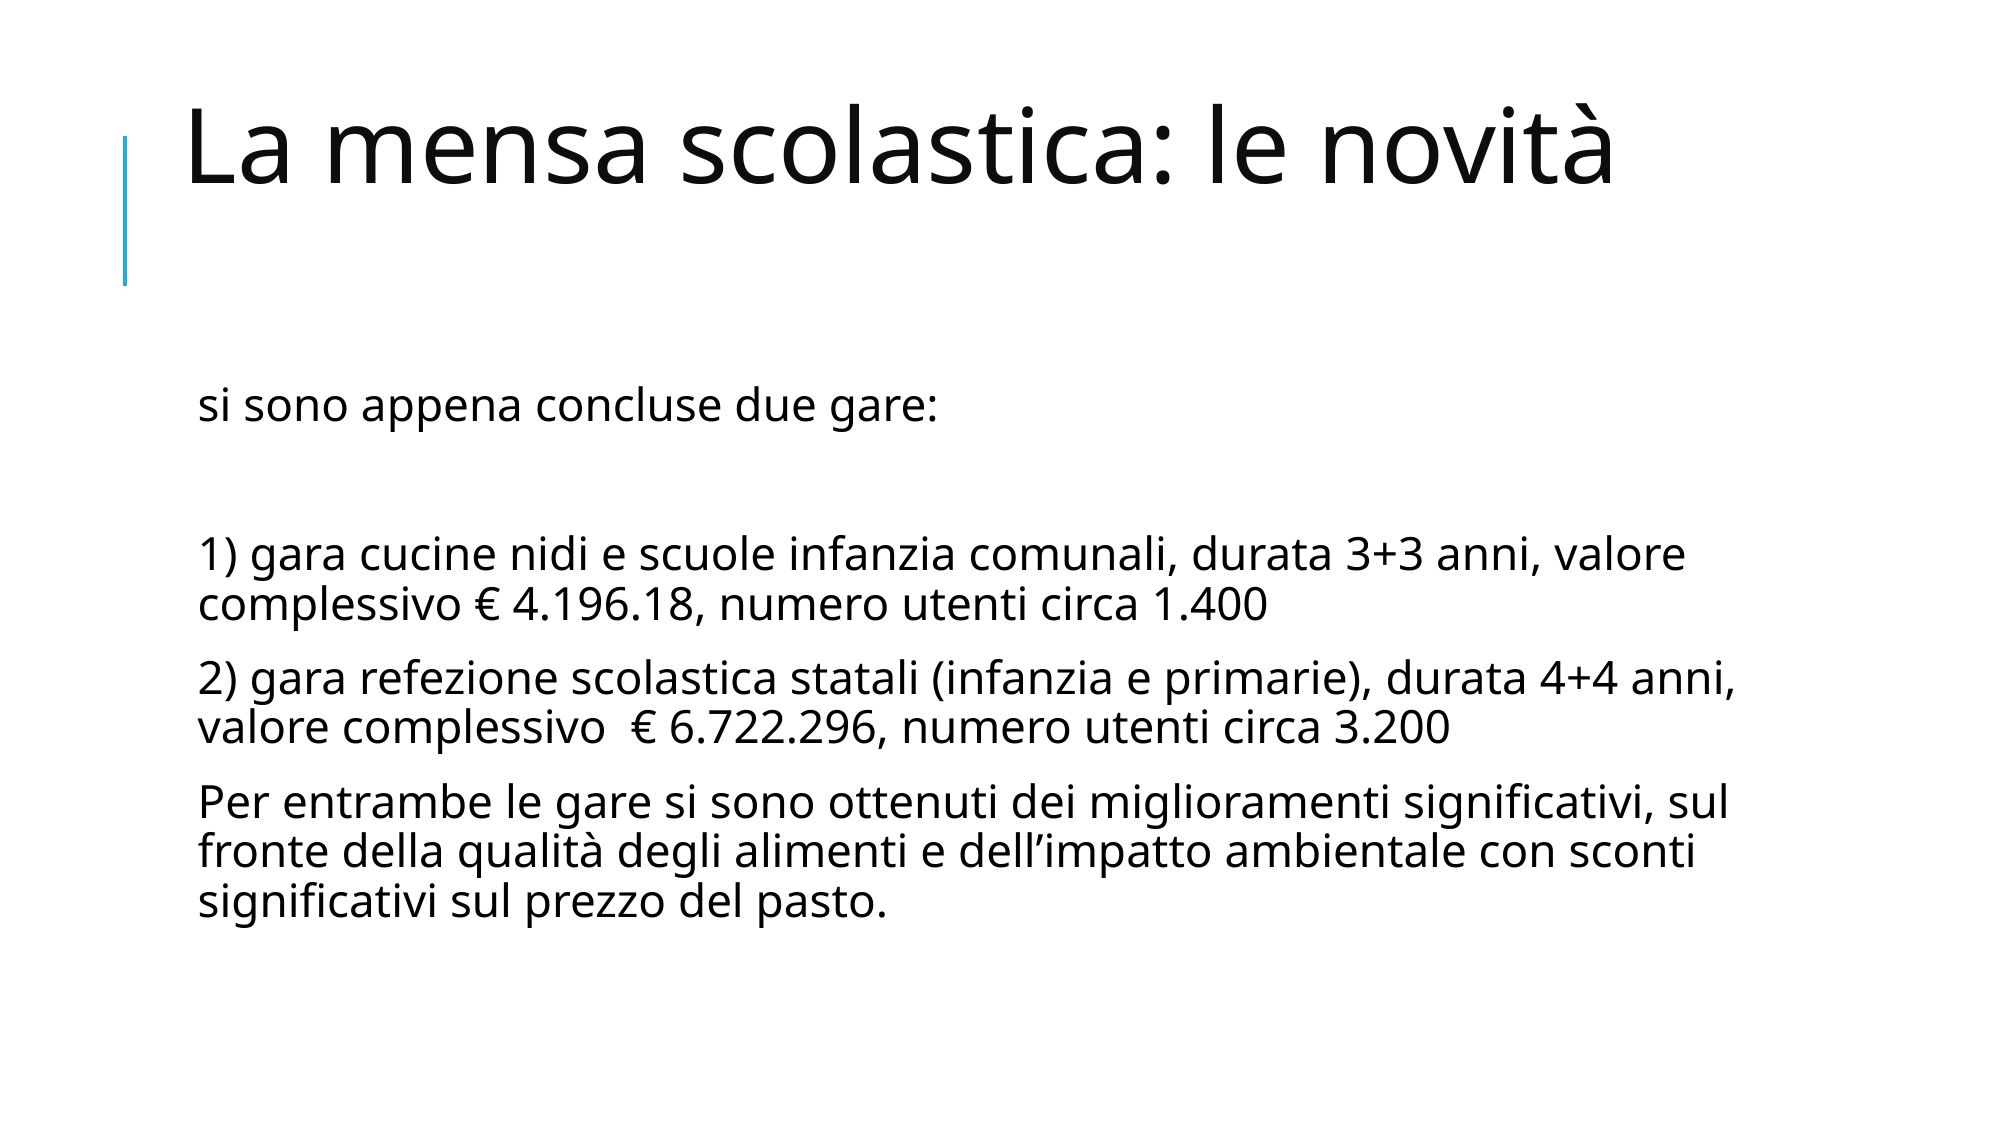

# La mensa scolastica: le novità
si sono appena concluse due gare:
1) gara cucine nidi e scuole infanzia comunali, durata 3+3 anni, valore complessivo € 4.196.18, numero utenti circa 1.400
2) gara refezione scolastica statali (infanzia e primarie), durata 4+4 anni, valore complessivo € 6.722.296, numero utenti circa 3.200
Per entrambe le gare si sono ottenuti dei miglioramenti significativi, sul fronte della qualità degli alimenti e dell’impatto ambientale con sconti significativi sul prezzo del pasto.